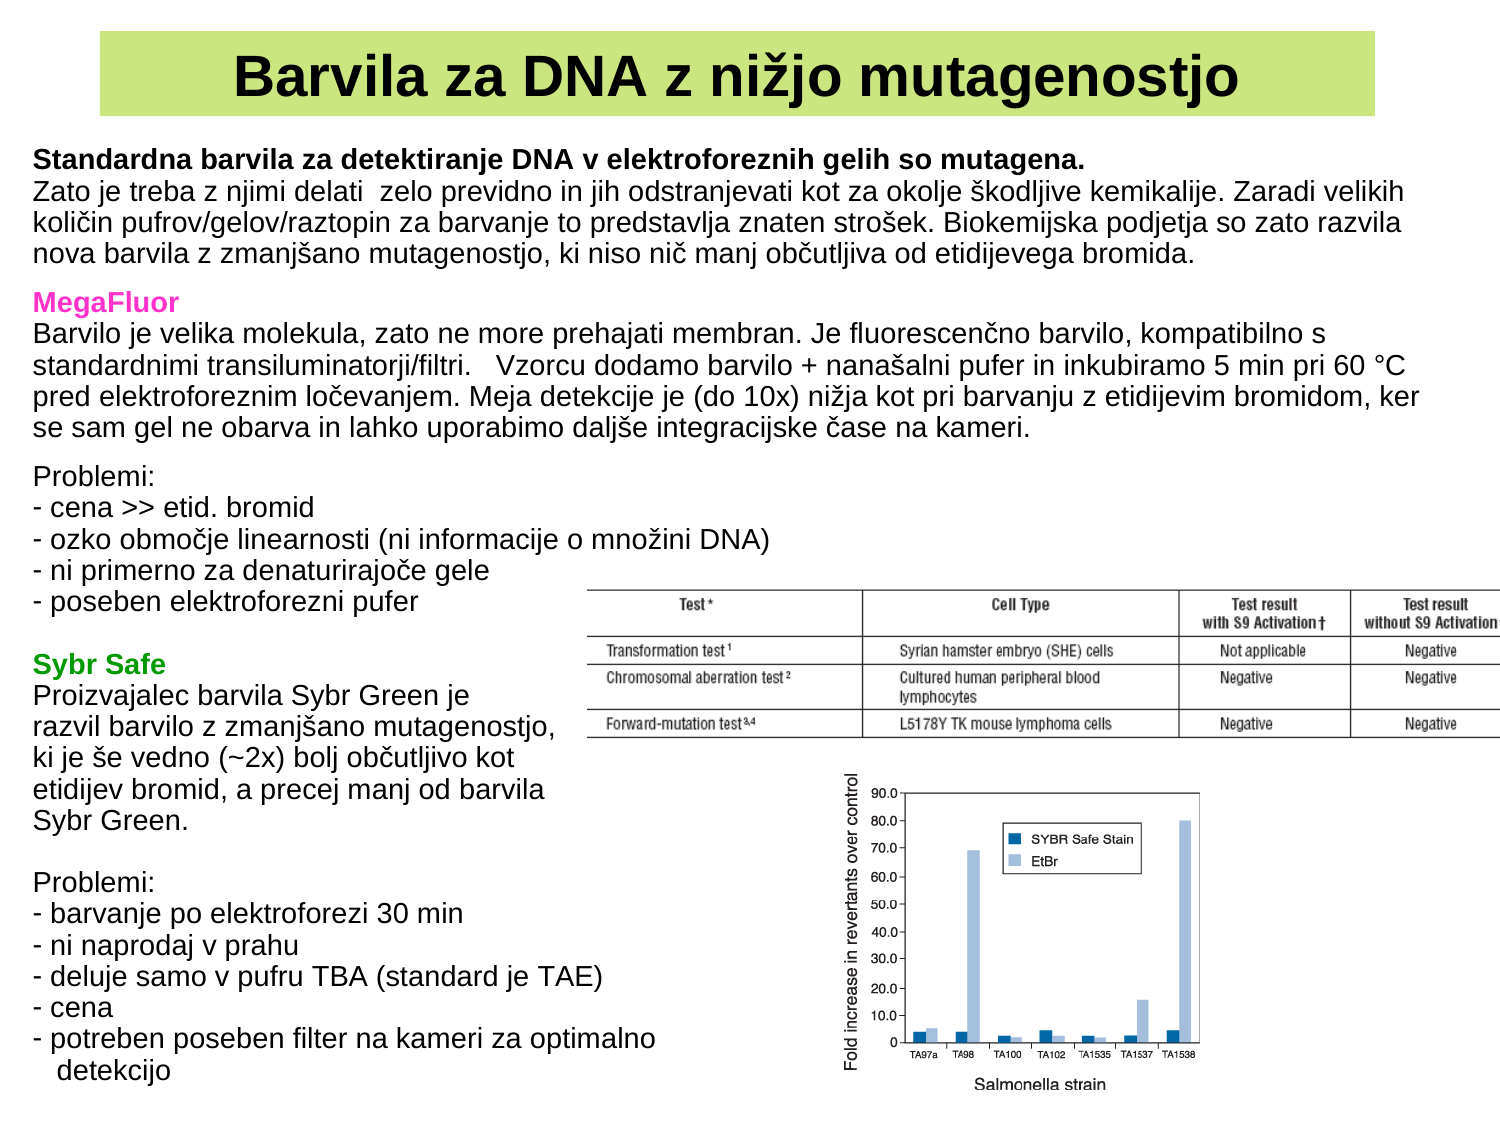

# Barvila za DNA z nižjo mutagenostjo
Standardna barvila za detektiranje DNA v elektroforeznih gelih so mutagena.
Zato je treba z njimi delati zelo previdno in jih odstranjevati kot za okolje škodljive kemikalije. Zaradi velikih količin pufrov/gelov/raztopin za barvanje to predstavlja znaten strošek. Biokemijska podjetja so zato razvila nova barvila z zmanjšano mutagenostjo, ki niso nič manj občutljiva od etidijevega bromida.
MegaFluor
Barvilo je velika molekula, zato ne more prehajati membran. Je fluorescenčno barvilo, kompatibilno s standardnimi transiluminatorji/filtri. Vzorcu dodamo barvilo + nanašalni pufer in inkubiramo 5 min pri 60 °C pred elektroforeznim ločevanjem. Meja detekcije je (do 10x) nižja kot pri barvanju z etidijevim bromidom, ker se sam gel ne obarva in lahko uporabimo daljše integracijske čase na kameri.
Problemi:
 cena >> etid. bromid
 ozko območje linearnosti (ni informacije o množini DNA)
 ni primerno za denaturirajoče gele
 poseben elektroforezni pufer
Sybr Safe
Proizvajalec barvila Sybr Green je
razvil barvilo z zmanjšano mutagenostjo,
ki je še vedno (~2x) bolj občutljivo kot
etidijev bromid, a precej manj od barvila
Sybr Green.
Problemi:
 barvanje po elektroforezi 30 min
 ni naprodaj v prahu
 deluje samo v pufru TBA (standard je TAE)
 cena
 potreben poseben filter na kameri za optimalno
 detekcijo